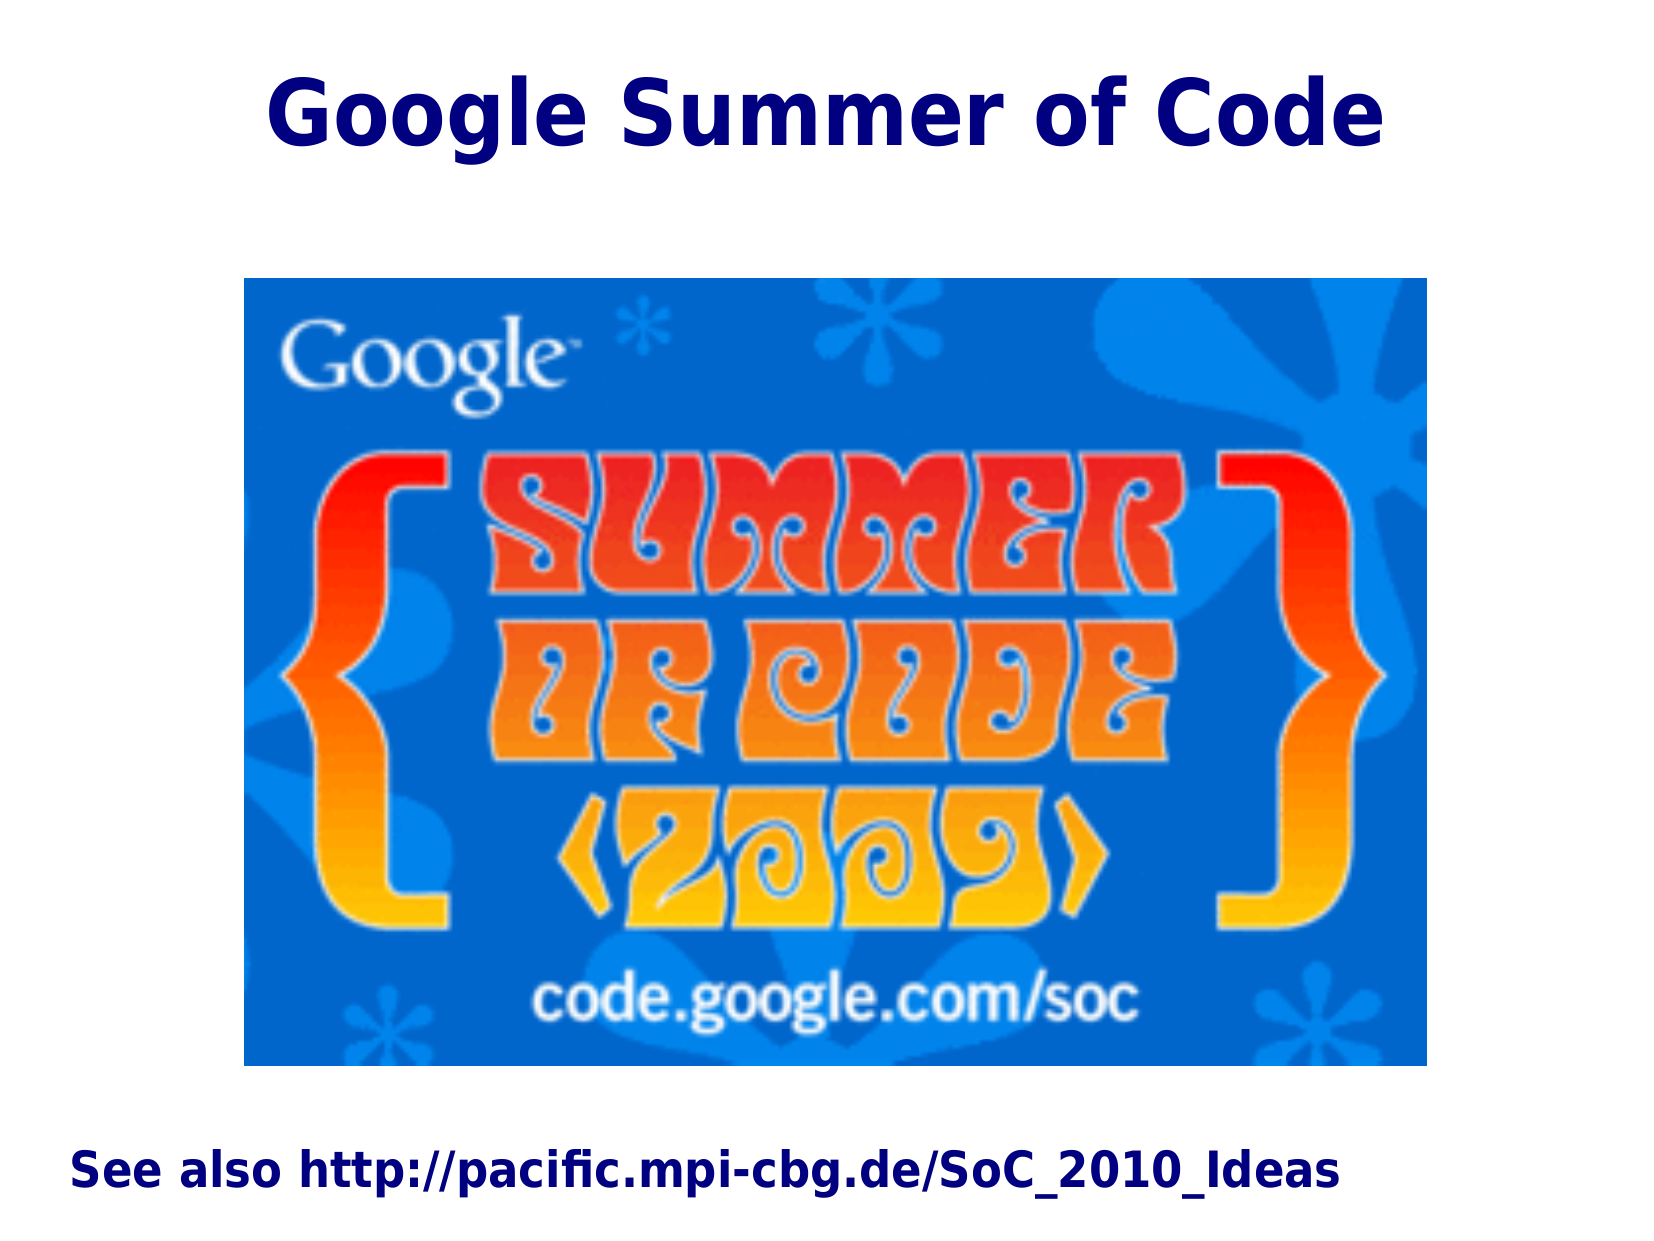

# Google Summer of Code
See also http://pacific.mpi-cbg.de/SoC_2010_Ideas